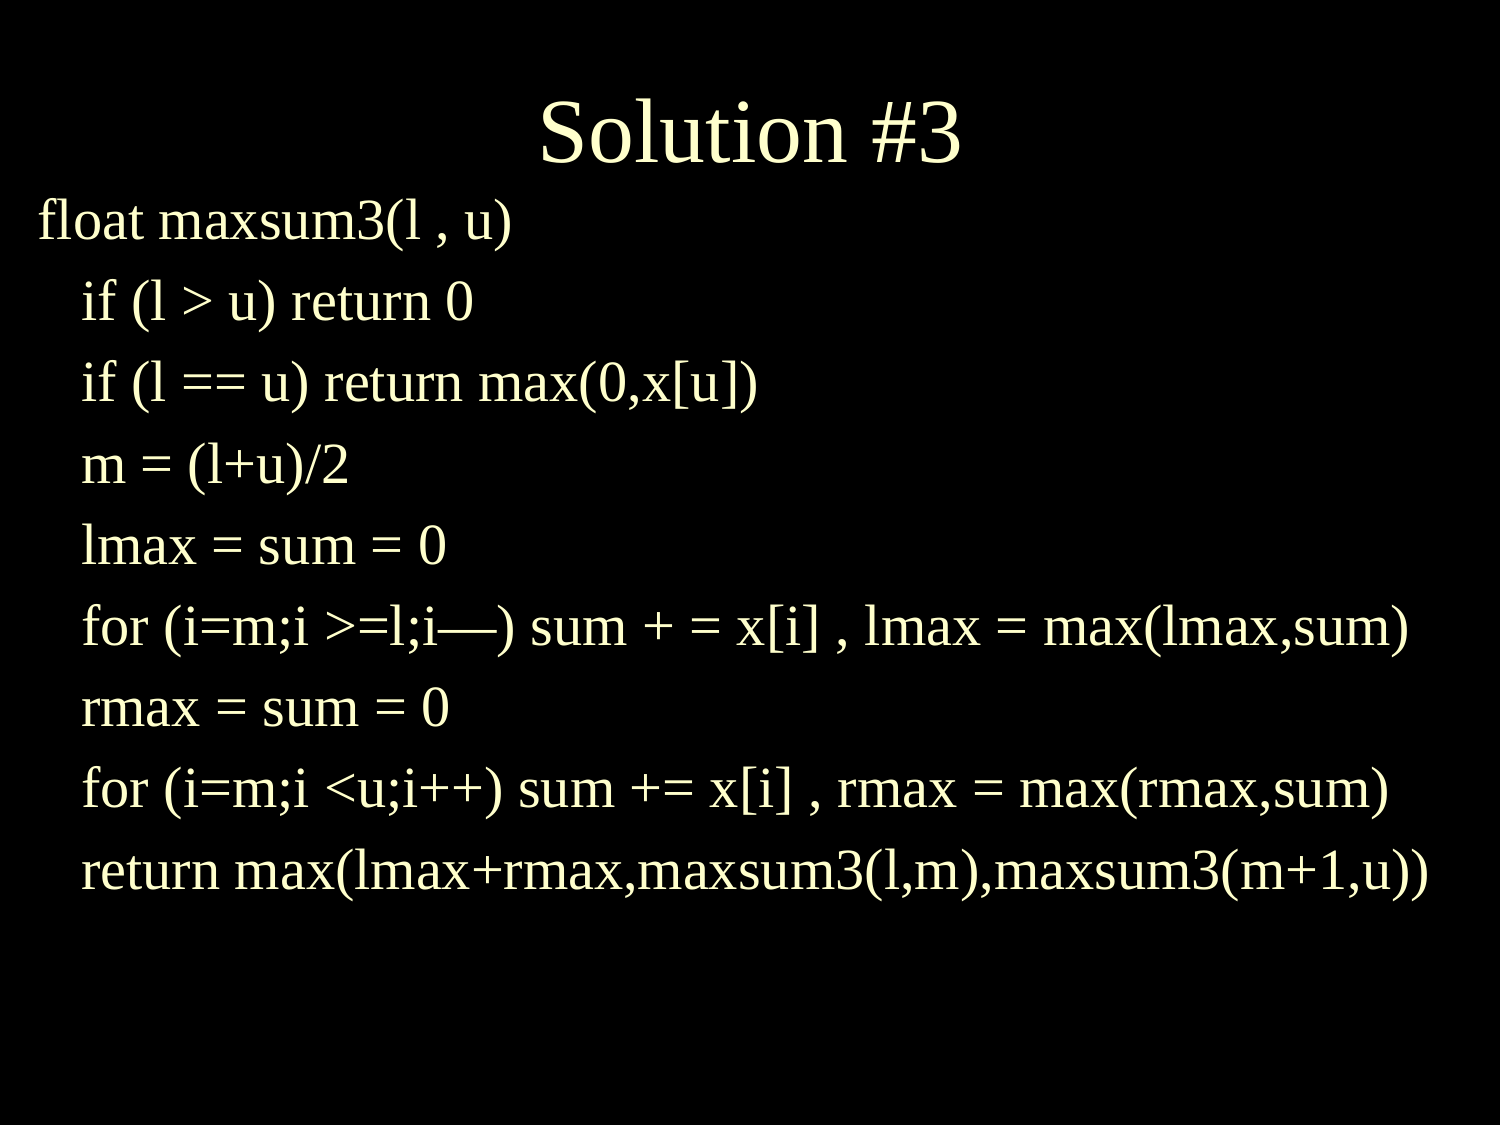

# Solution #3
float maxsum3(l , u)
 if (l > u) return 0
 if (l == u) return max(0,x[u])
 m = (l+u)/2
 lmax = sum = 0
 for (i=m;i >=l;i—) sum + = x[i] , lmax = max(lmax,sum)
 rmax = sum = 0
 for (i=m;i <u;i++) sum += x[i] , rmax = max(rmax,sum)
 return max(lmax+rmax,maxsum3(l,m),maxsum3(m+1,u))